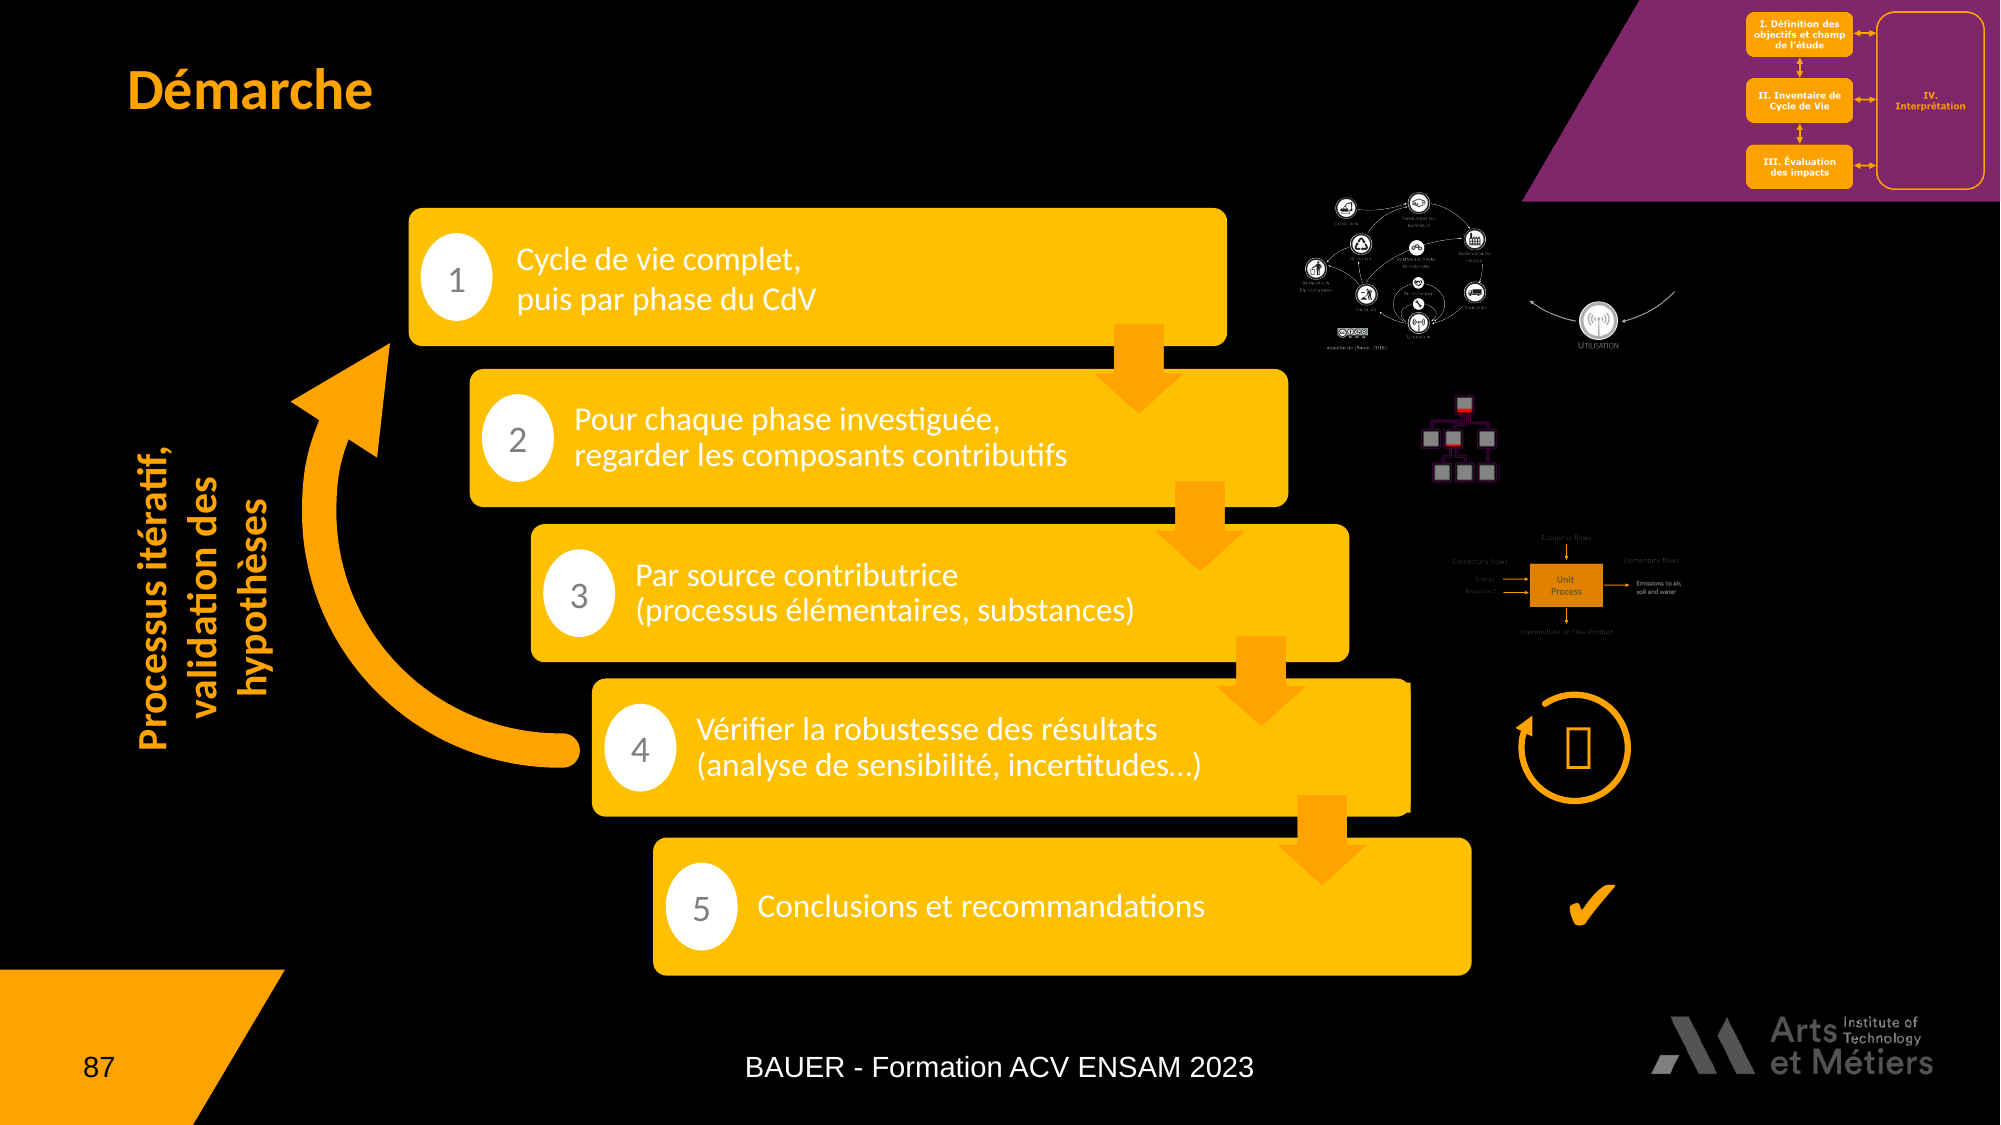

# Démarche
Cycle de vie complet,
puis par phase du CdV
1
Pour chaque phase investiguée,
regarder les composants contributifs
2
Processus itératif, validation des hypothèses
Par source contributrice
(processus élémentaires, substances)
3
Vérifier la robustesse des résultats
(analyse de sensibilité, incertitudes…)
🔎
4
Conclusions et recommandations
✔
5